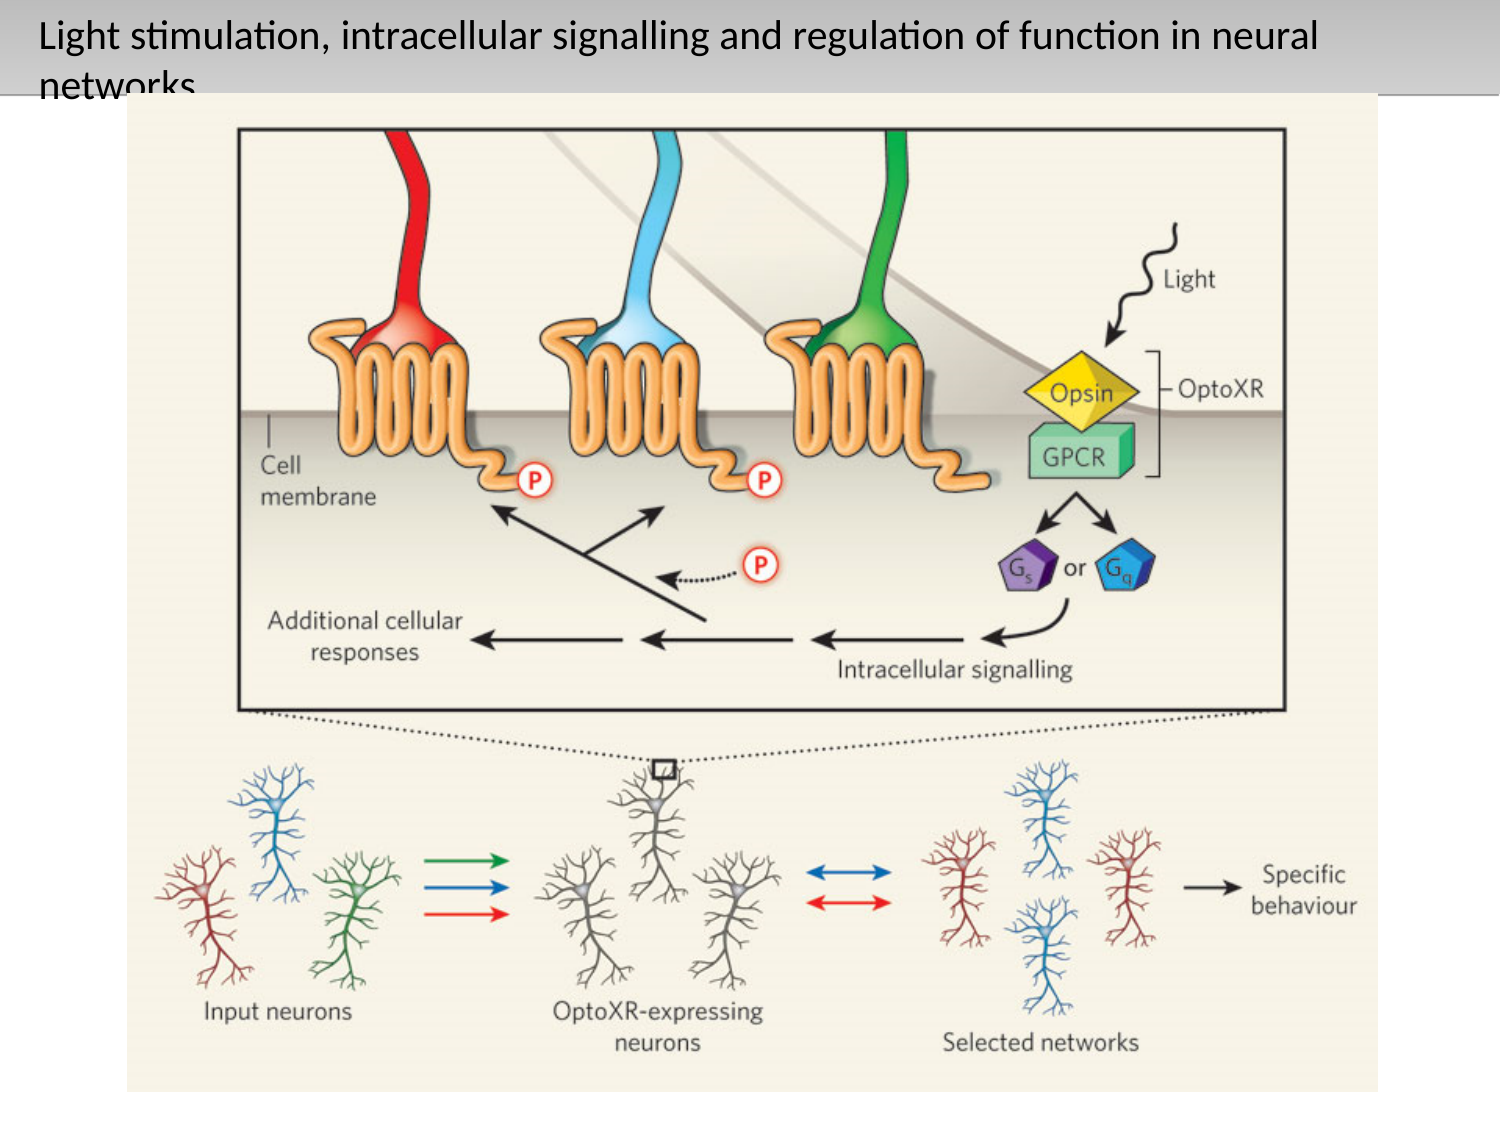

# Light stimulation, intracellular signalling and regulation of function in neural networks